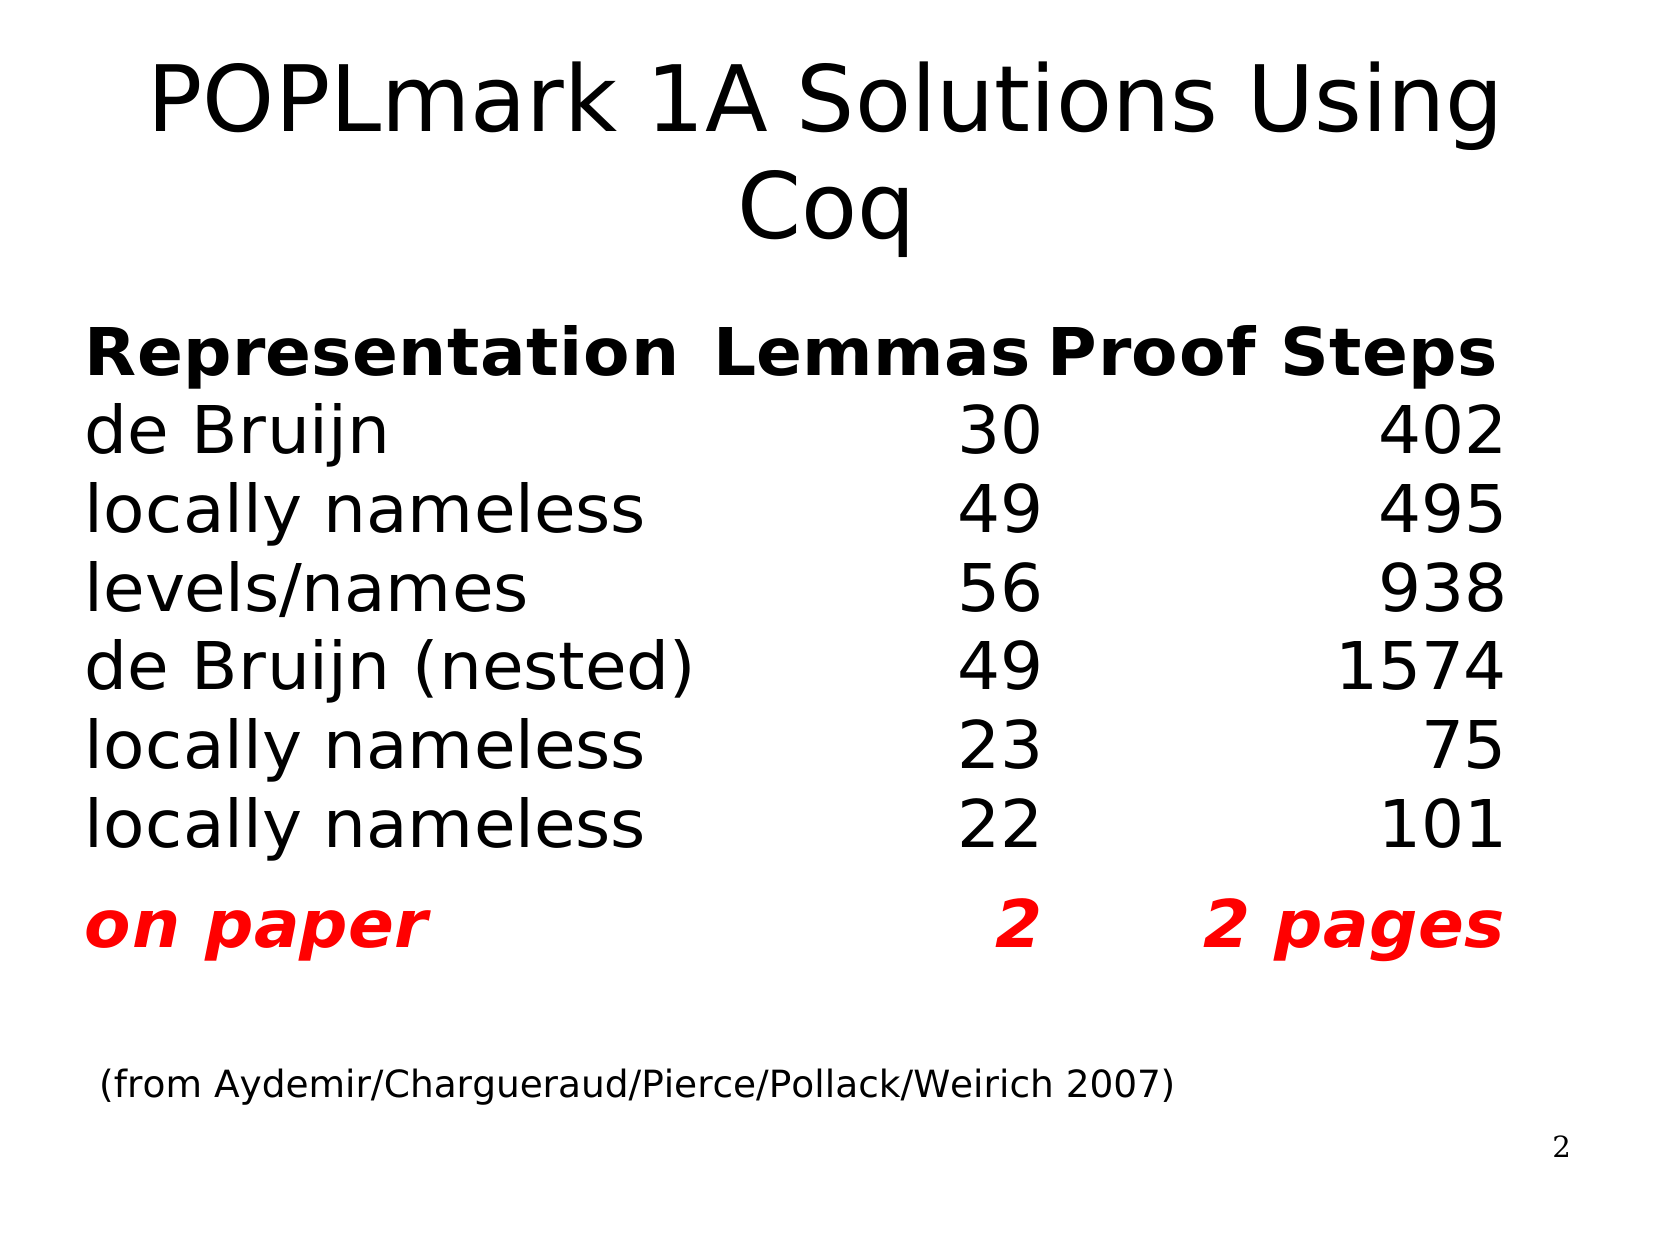

# POPLmark 1A Solutions Using Coq
(from Aydemir/Chargueraud/Pierce/Pollack/Weirich 2007)
2